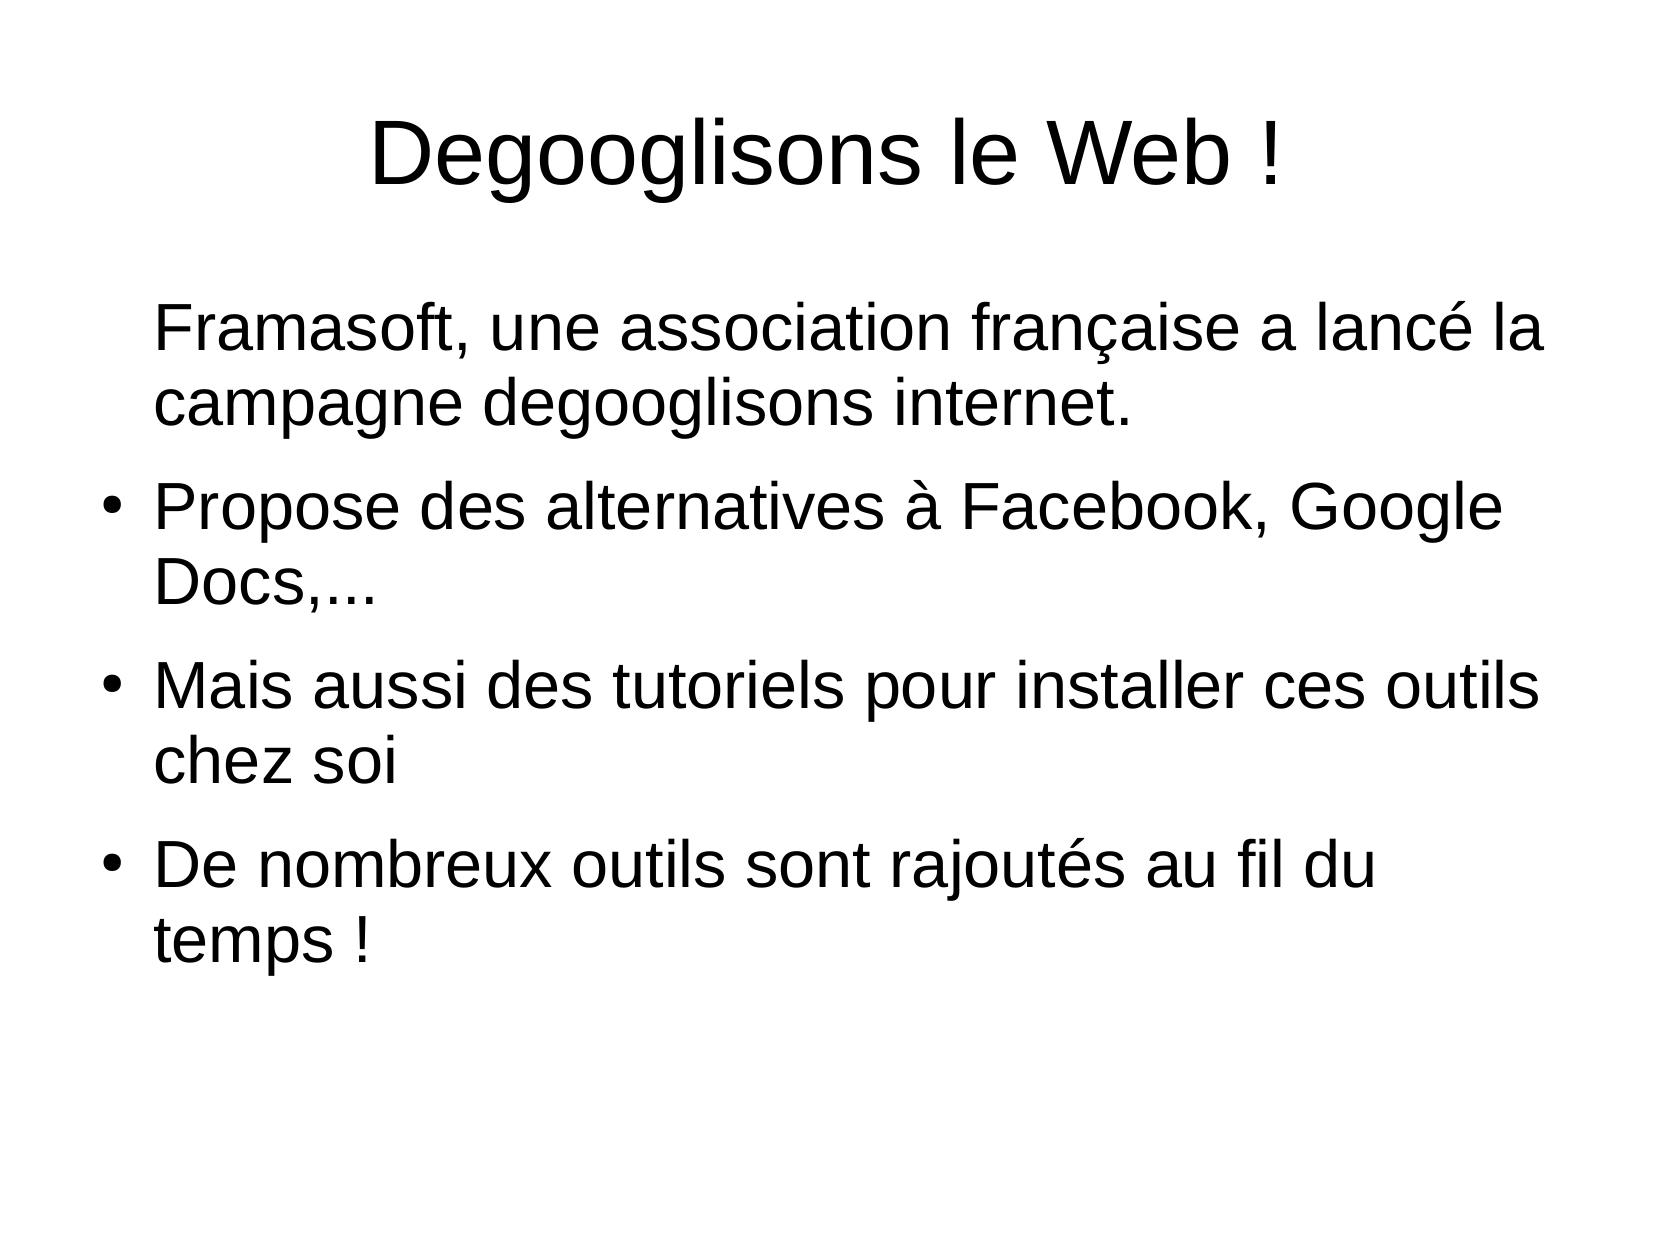

# Degooglisons le Web !
Framasoft, une association française a lancé la campagne degooglisons internet.
Propose des alternatives à Facebook, Google Docs,...
Mais aussi des tutoriels pour installer ces outils chez soi
De nombreux outils sont rajoutés au fil du temps !